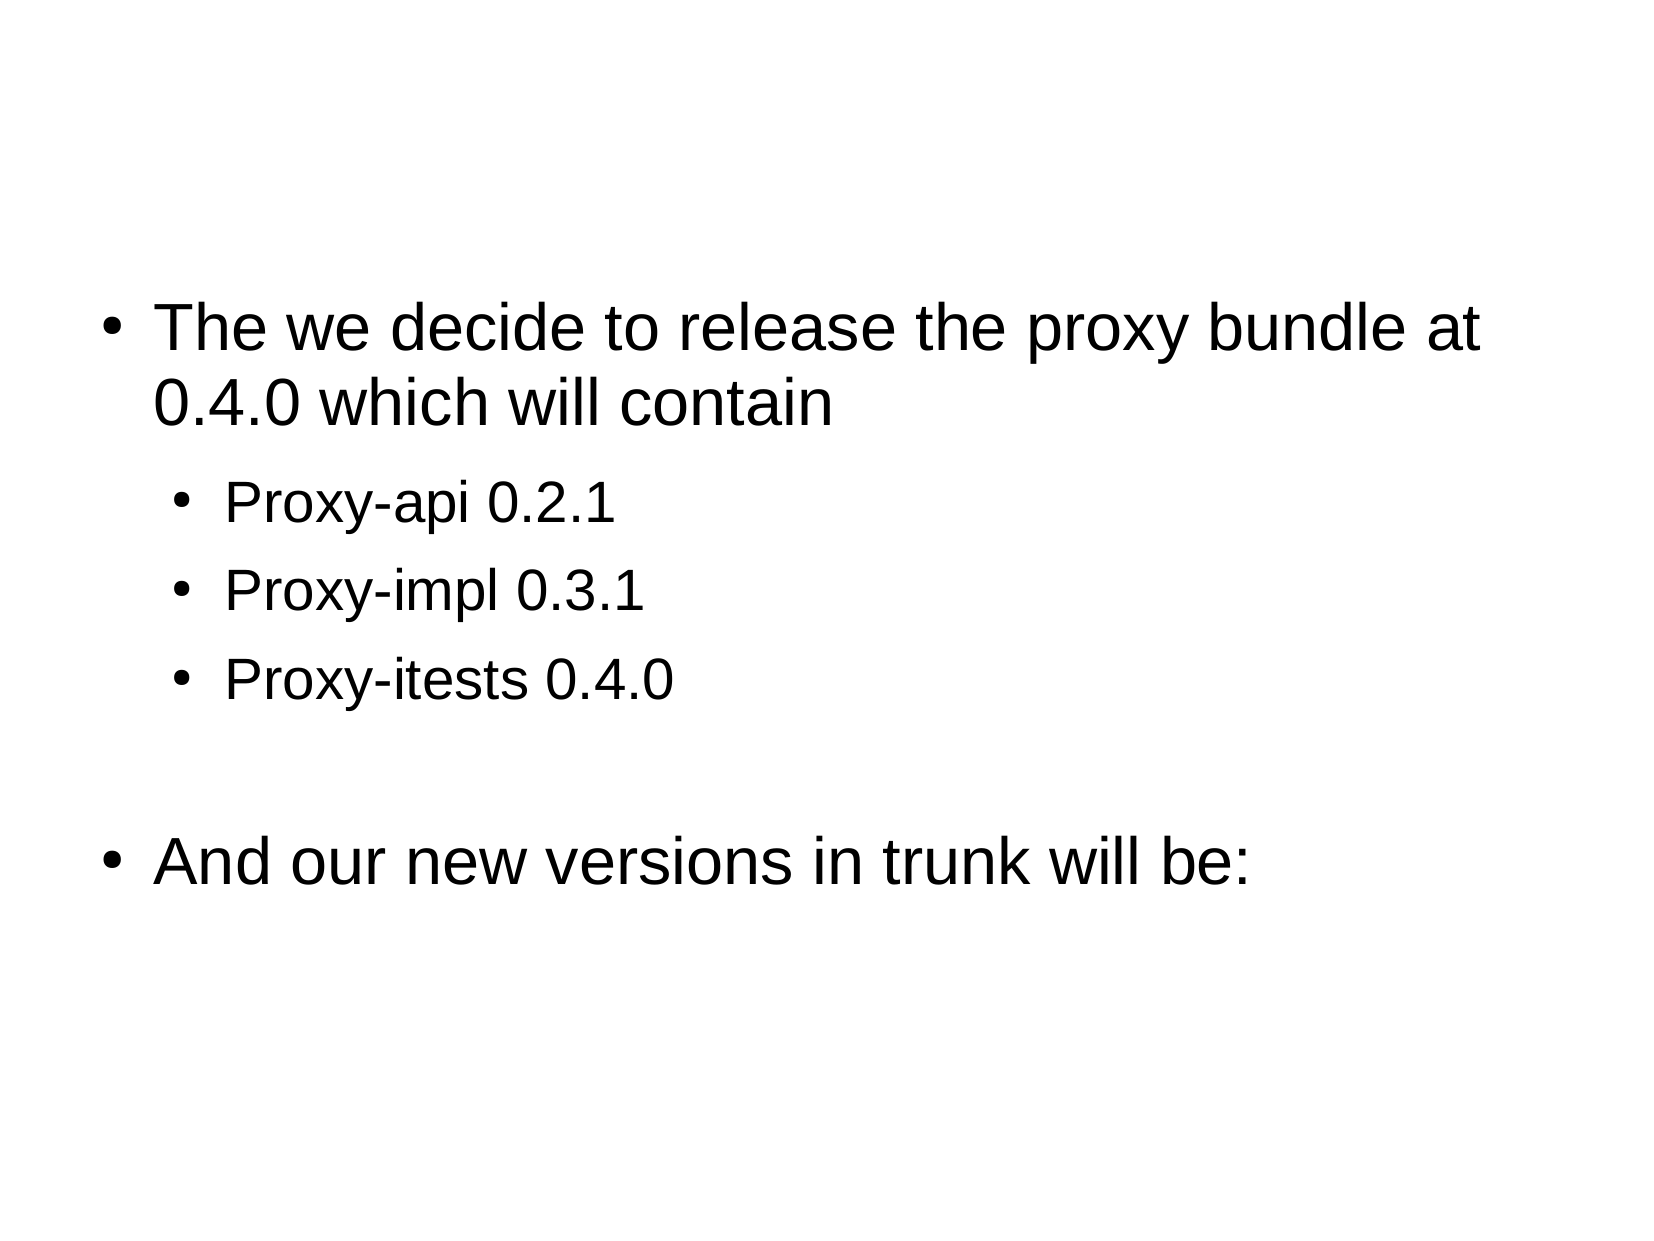

#
The we decide to release the proxy bundle at 0.4.0 which will contain
Proxy-api 0.2.1
Proxy-impl 0.3.1
Proxy-itests 0.4.0
And our new versions in trunk will be: